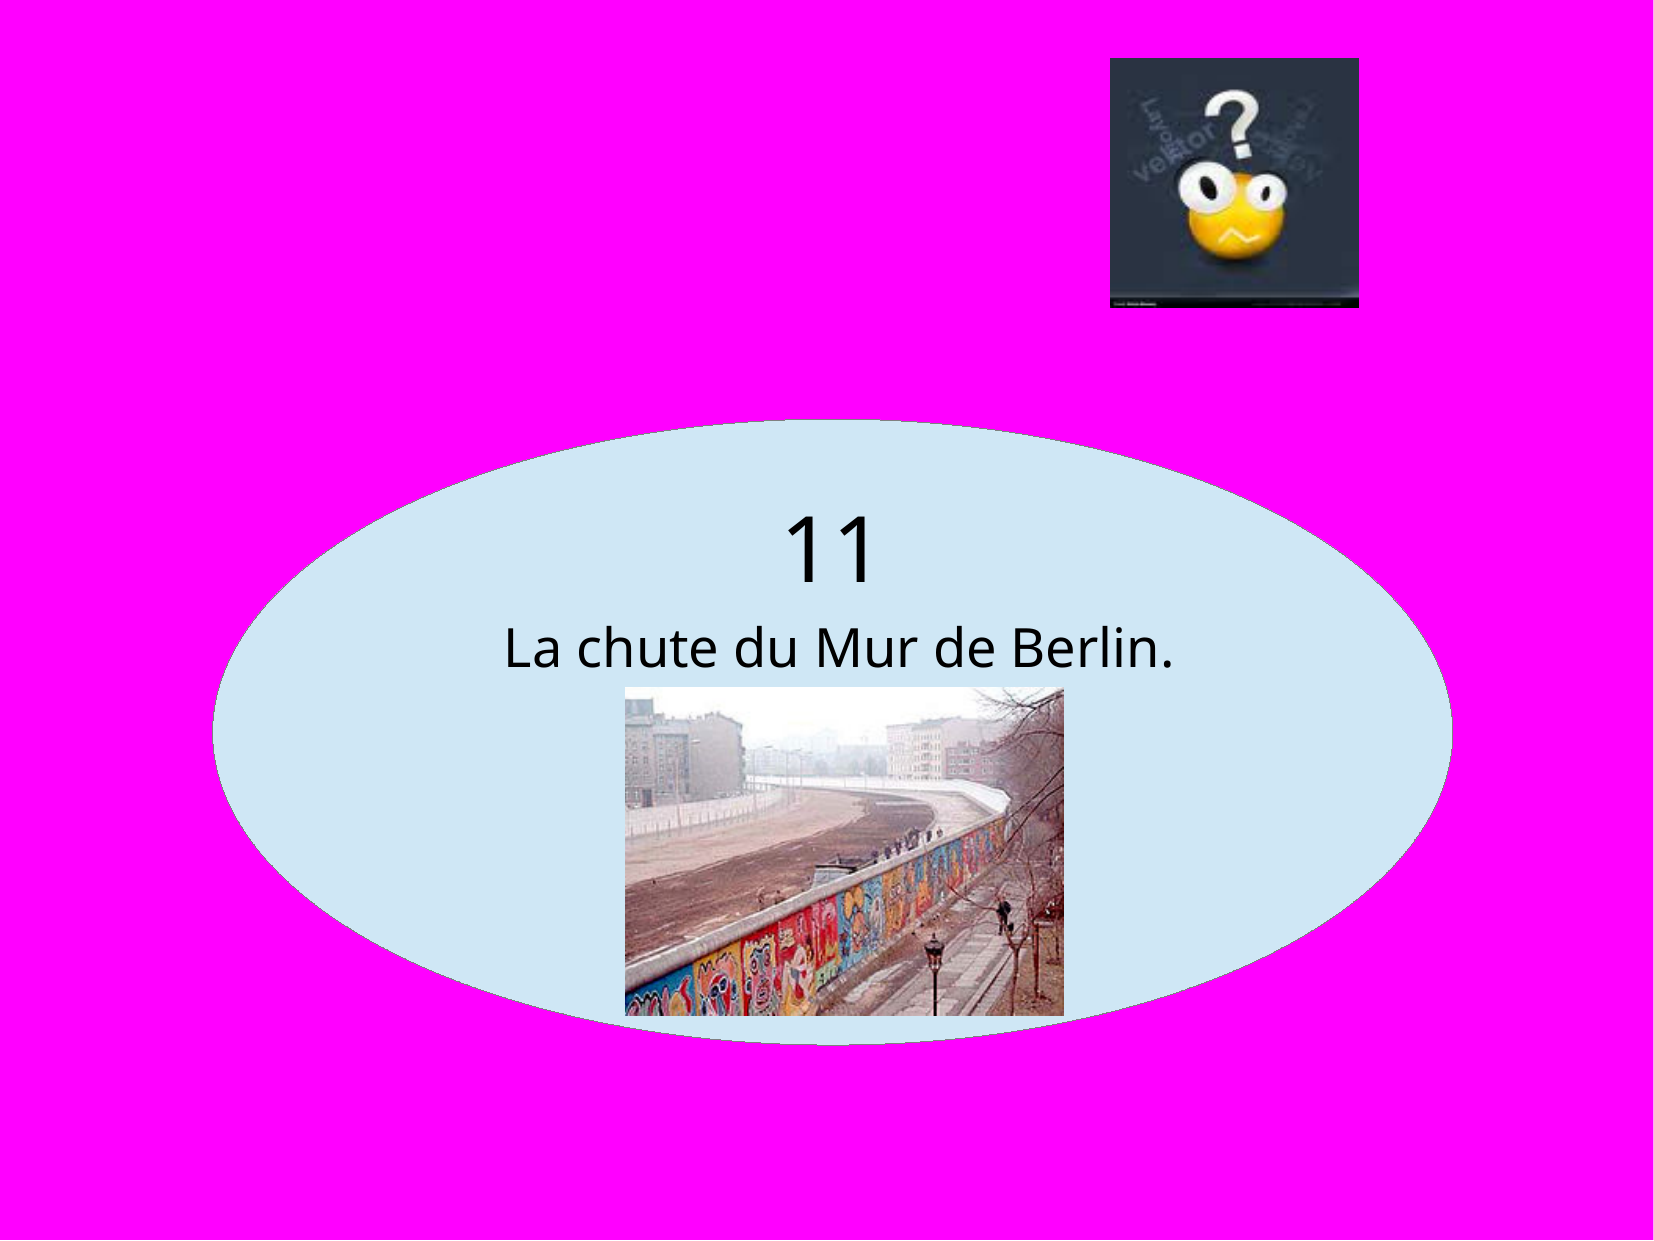

#
11
 La chute du Mur de Berlin.